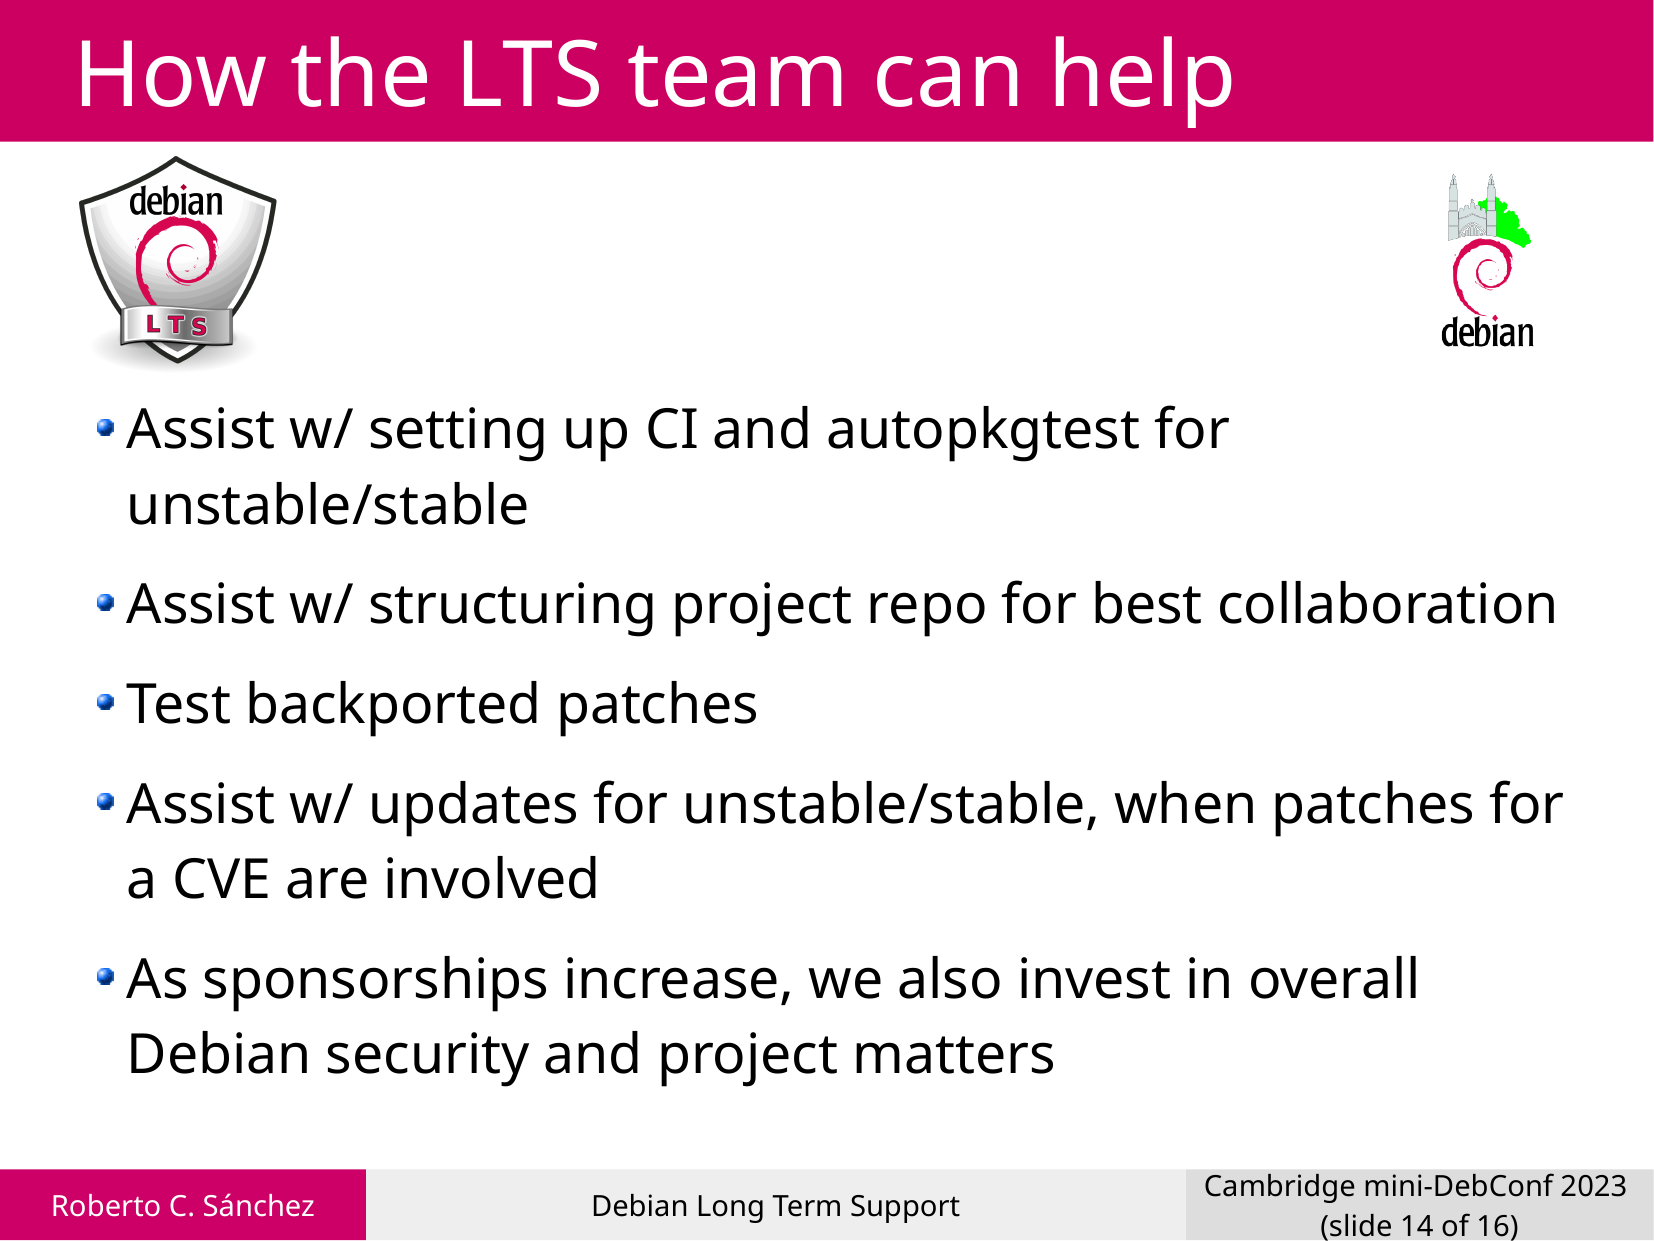

# How the LTS team can help
Assist w/ setting up CI and autopkgtest for unstable/stable
Assist w/ structuring project repo for best collaboration
Test backported patches
Assist w/ updates for unstable/stable, when patches for a CVE are involved
As sponsorships increase, we also invest in overall Debian security and project matters
07.08.17
14